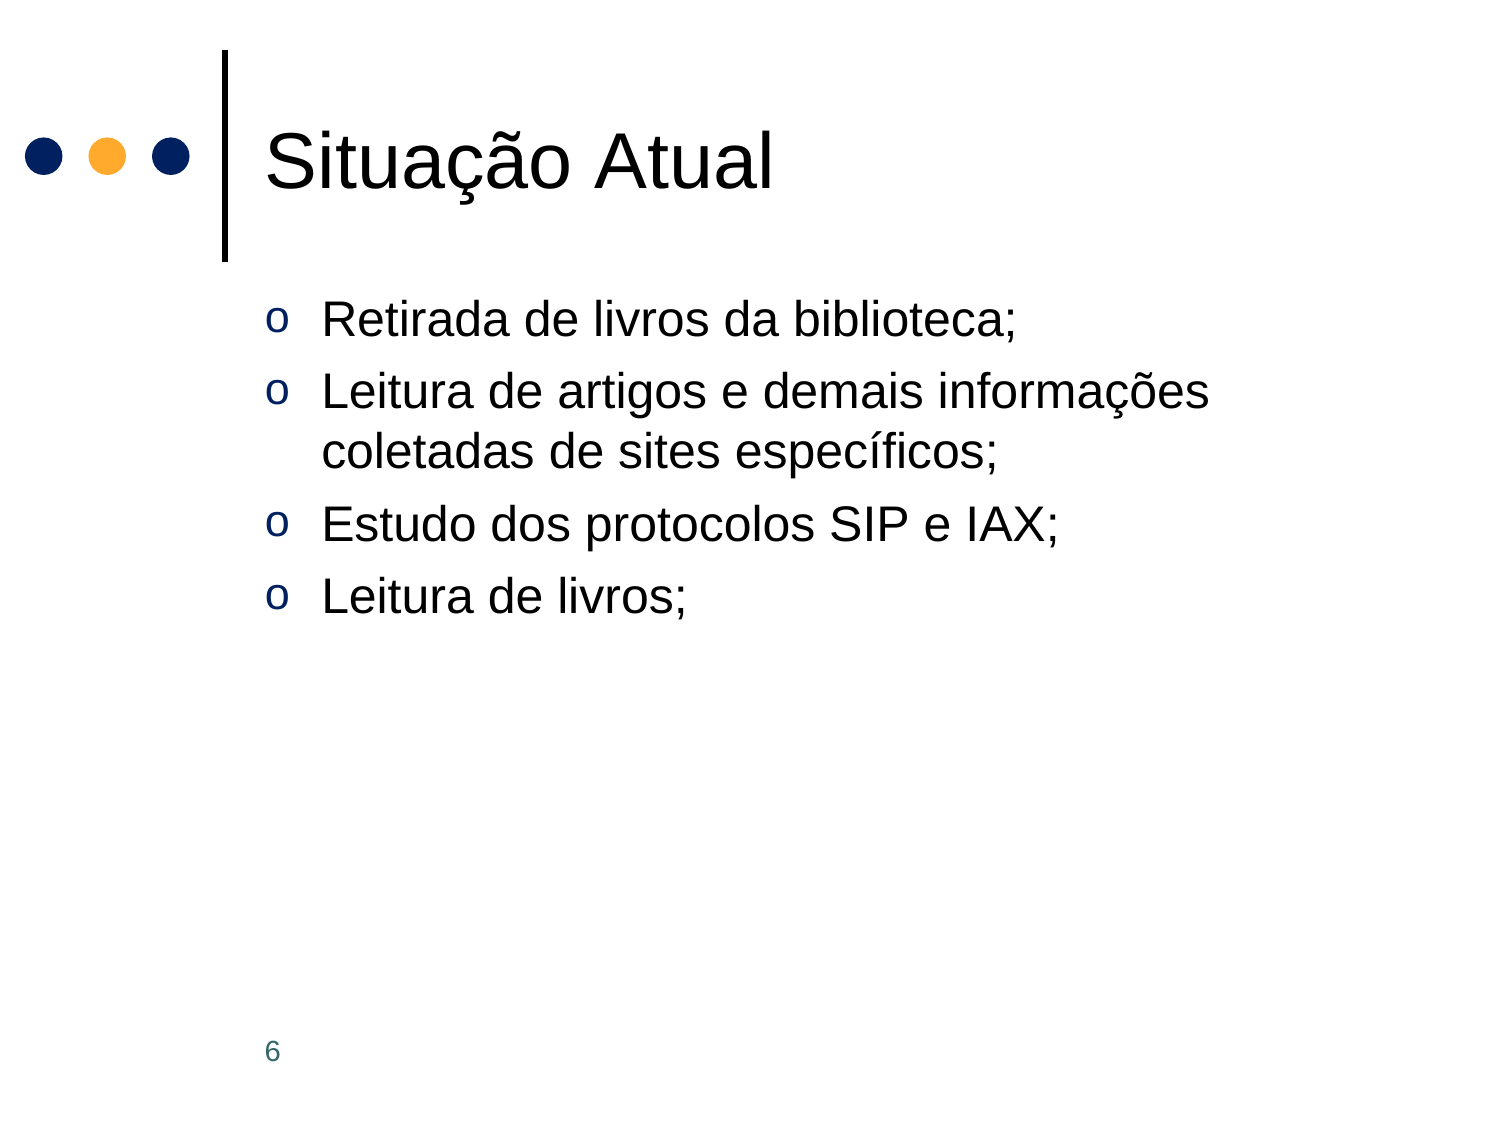

# Situação Atual
Retirada de livros da biblioteca;
Leitura de artigos e demais informações coletadas de sites específicos;
Estudo dos protocolos SIP e IAX;
Leitura de livros;